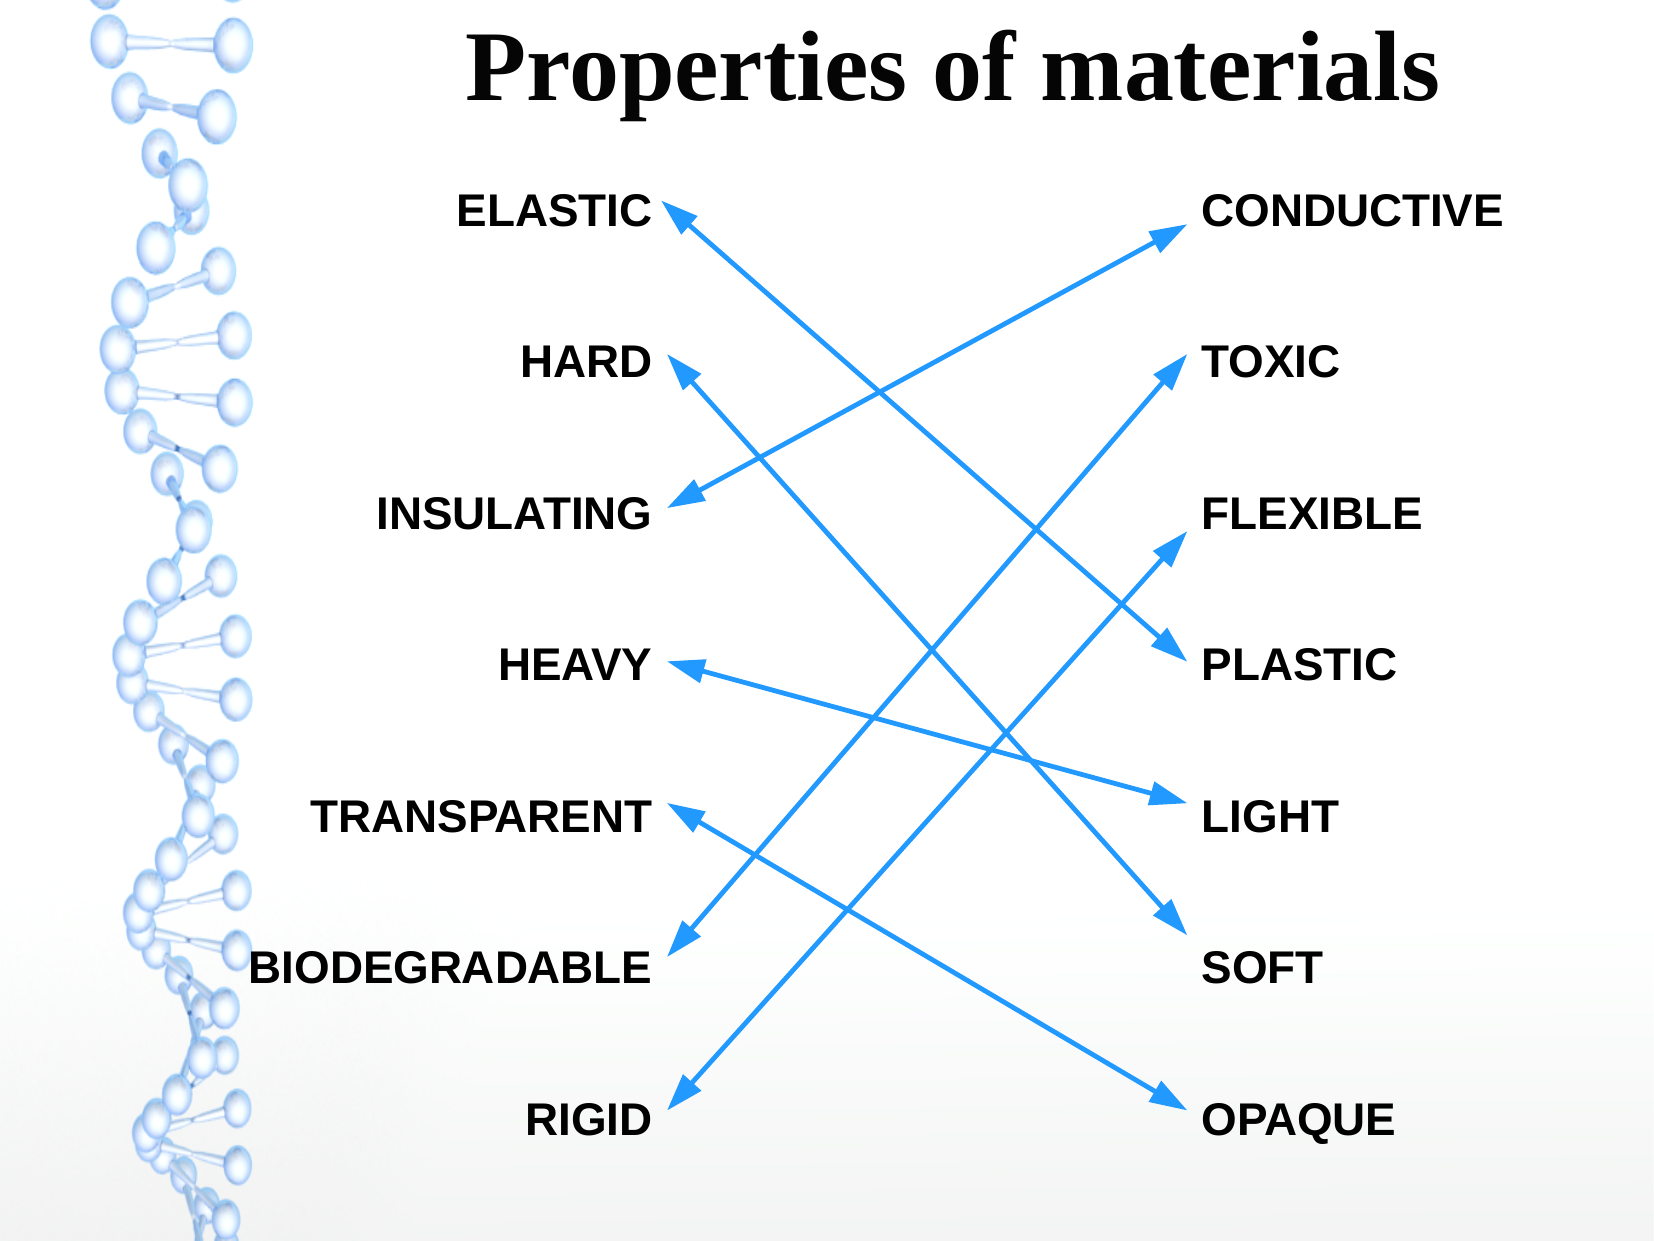

# Properties of materials
CONDUCTIVE
ELASTIC
TOXIC
HARD
FLEXIBLE
INSULATING
PLASTIC
HEAVY
LIGHT
TRANSPARENT
SOFT
BIODEGRADABLE
OPAQUE
RIGID